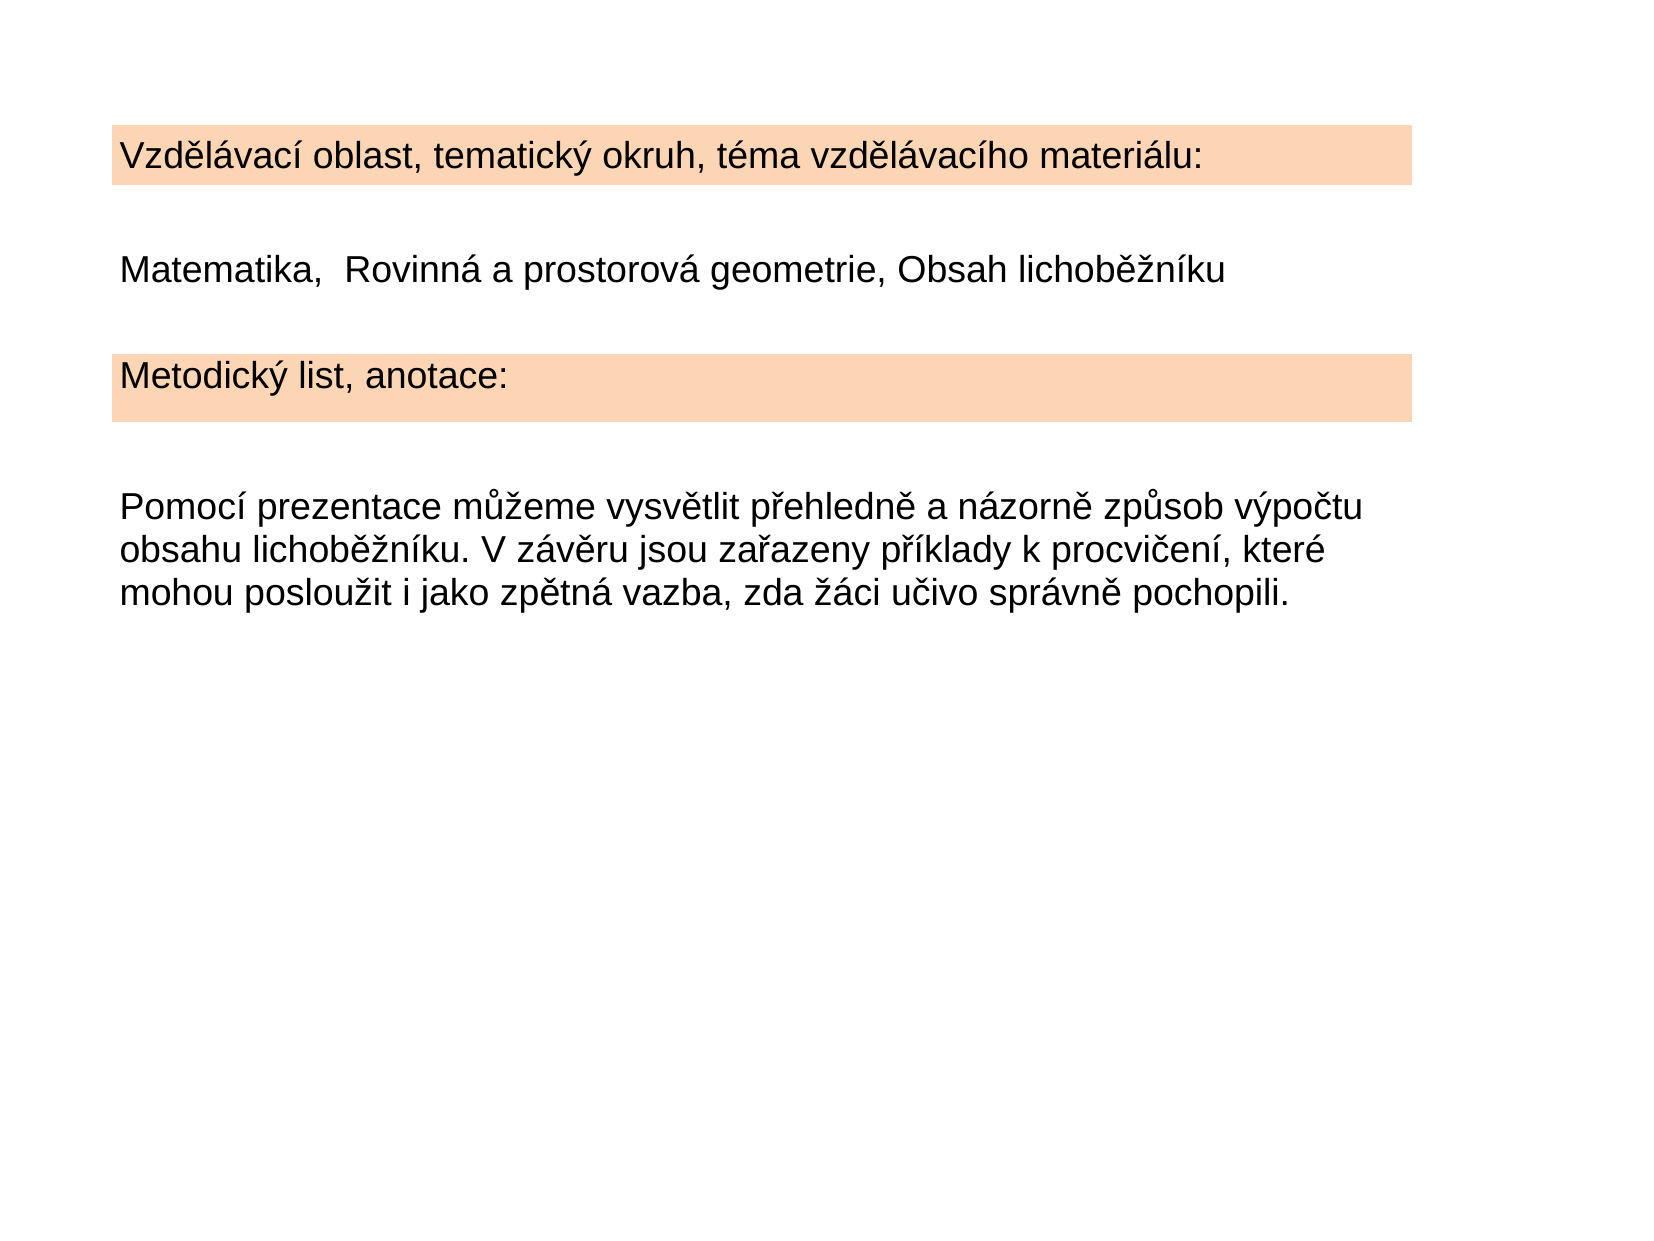

| Vzdělávací oblast, tematický okruh, téma vzdělávacího materiálu: |
| --- |
| Matematika, Rovinná a prostorová geometrie, Obsah lichoběžníku |
| Metodický list, anotace: |
| Pomocí prezentace můžeme vysvětlit přehledně a názorně způsob výpočtu obsahu lichoběžníku. V závěru jsou zařazeny příklady k procvičení, které mohou posloužit i jako zpětná vazba, zda žáci učivo správně pochopili. |